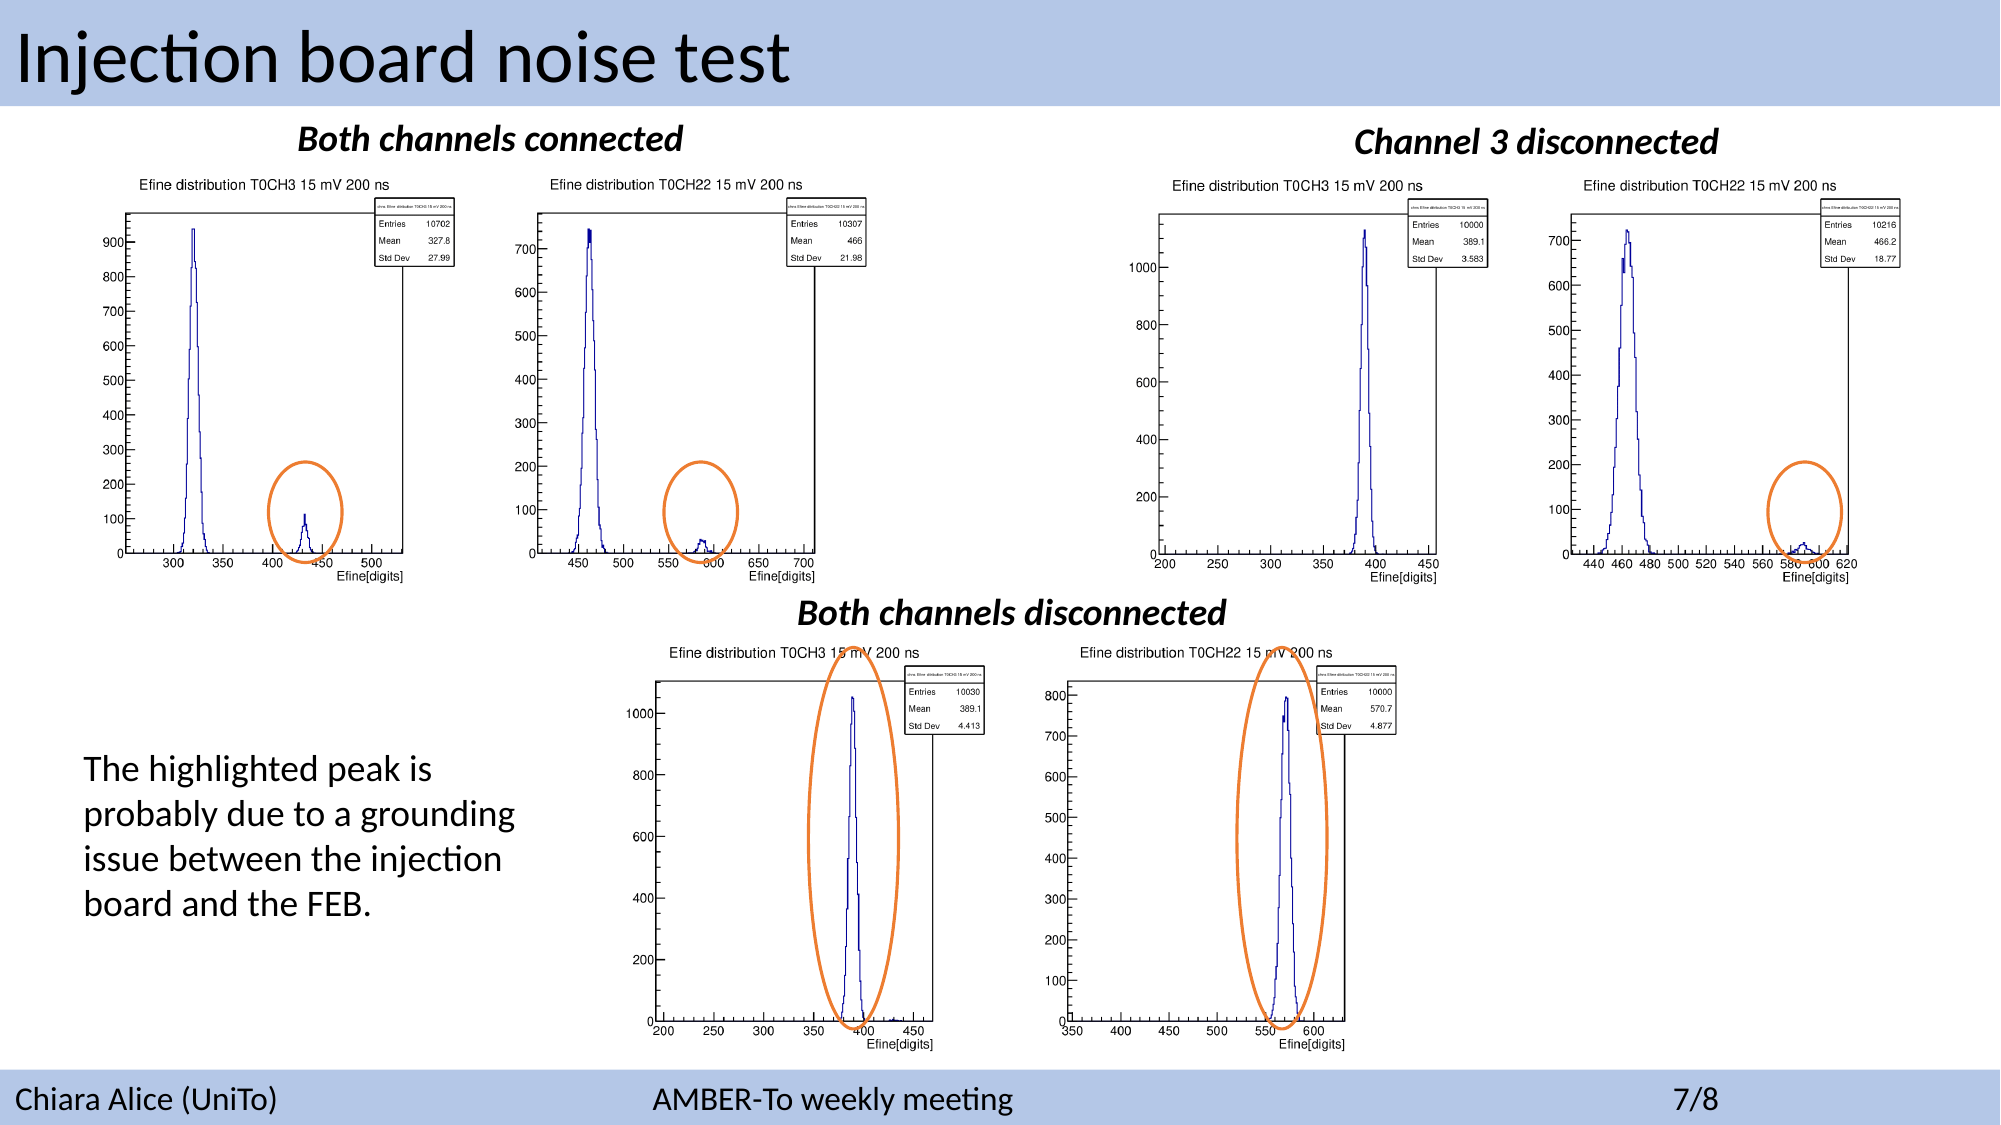

Injection board noise test
Both channels connected
Channel 3 disconnected
Both channels disconnected
The highlighted peak is probably due to a grounding issue between the injection board and the FEB.
Chiara Alice (UniTo)			 AMBER-To weekly meeting 7/8